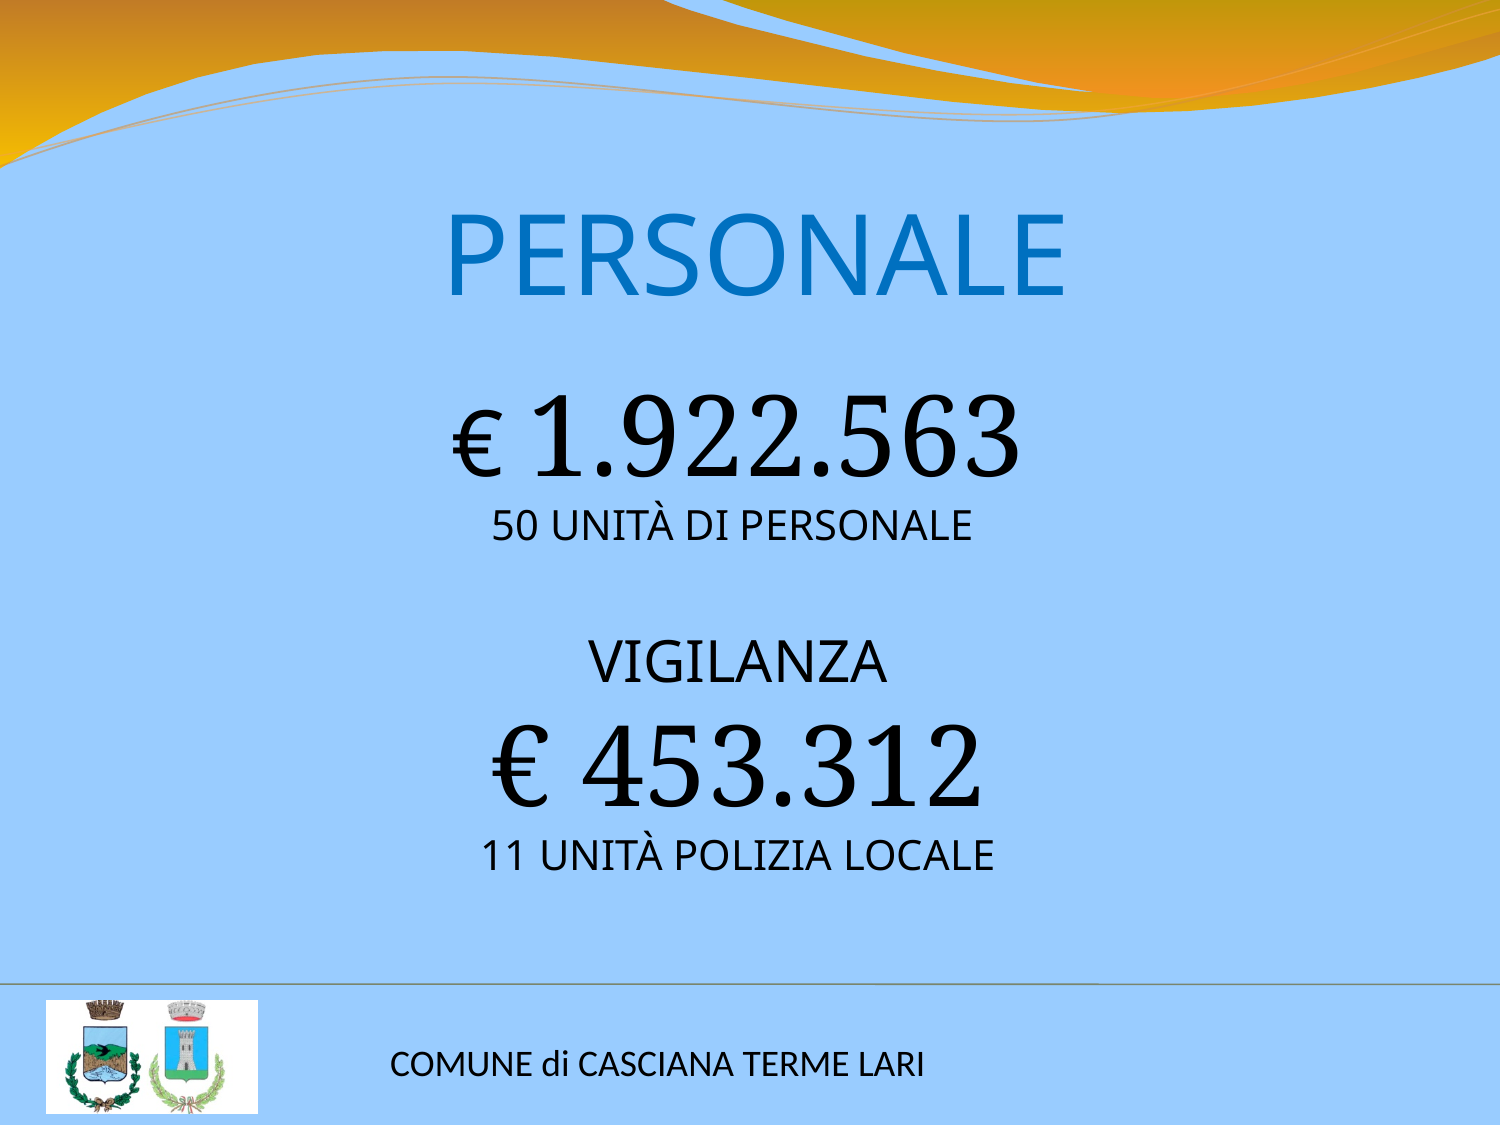

PERSONALE
€ 1.922.563
50 UNITÀ DI PERSONALE
VIGILANZA
€ 453.312
11 UNITÀ POLIZIA LOCALE
COMUNE di CASCIANA TERME LARI